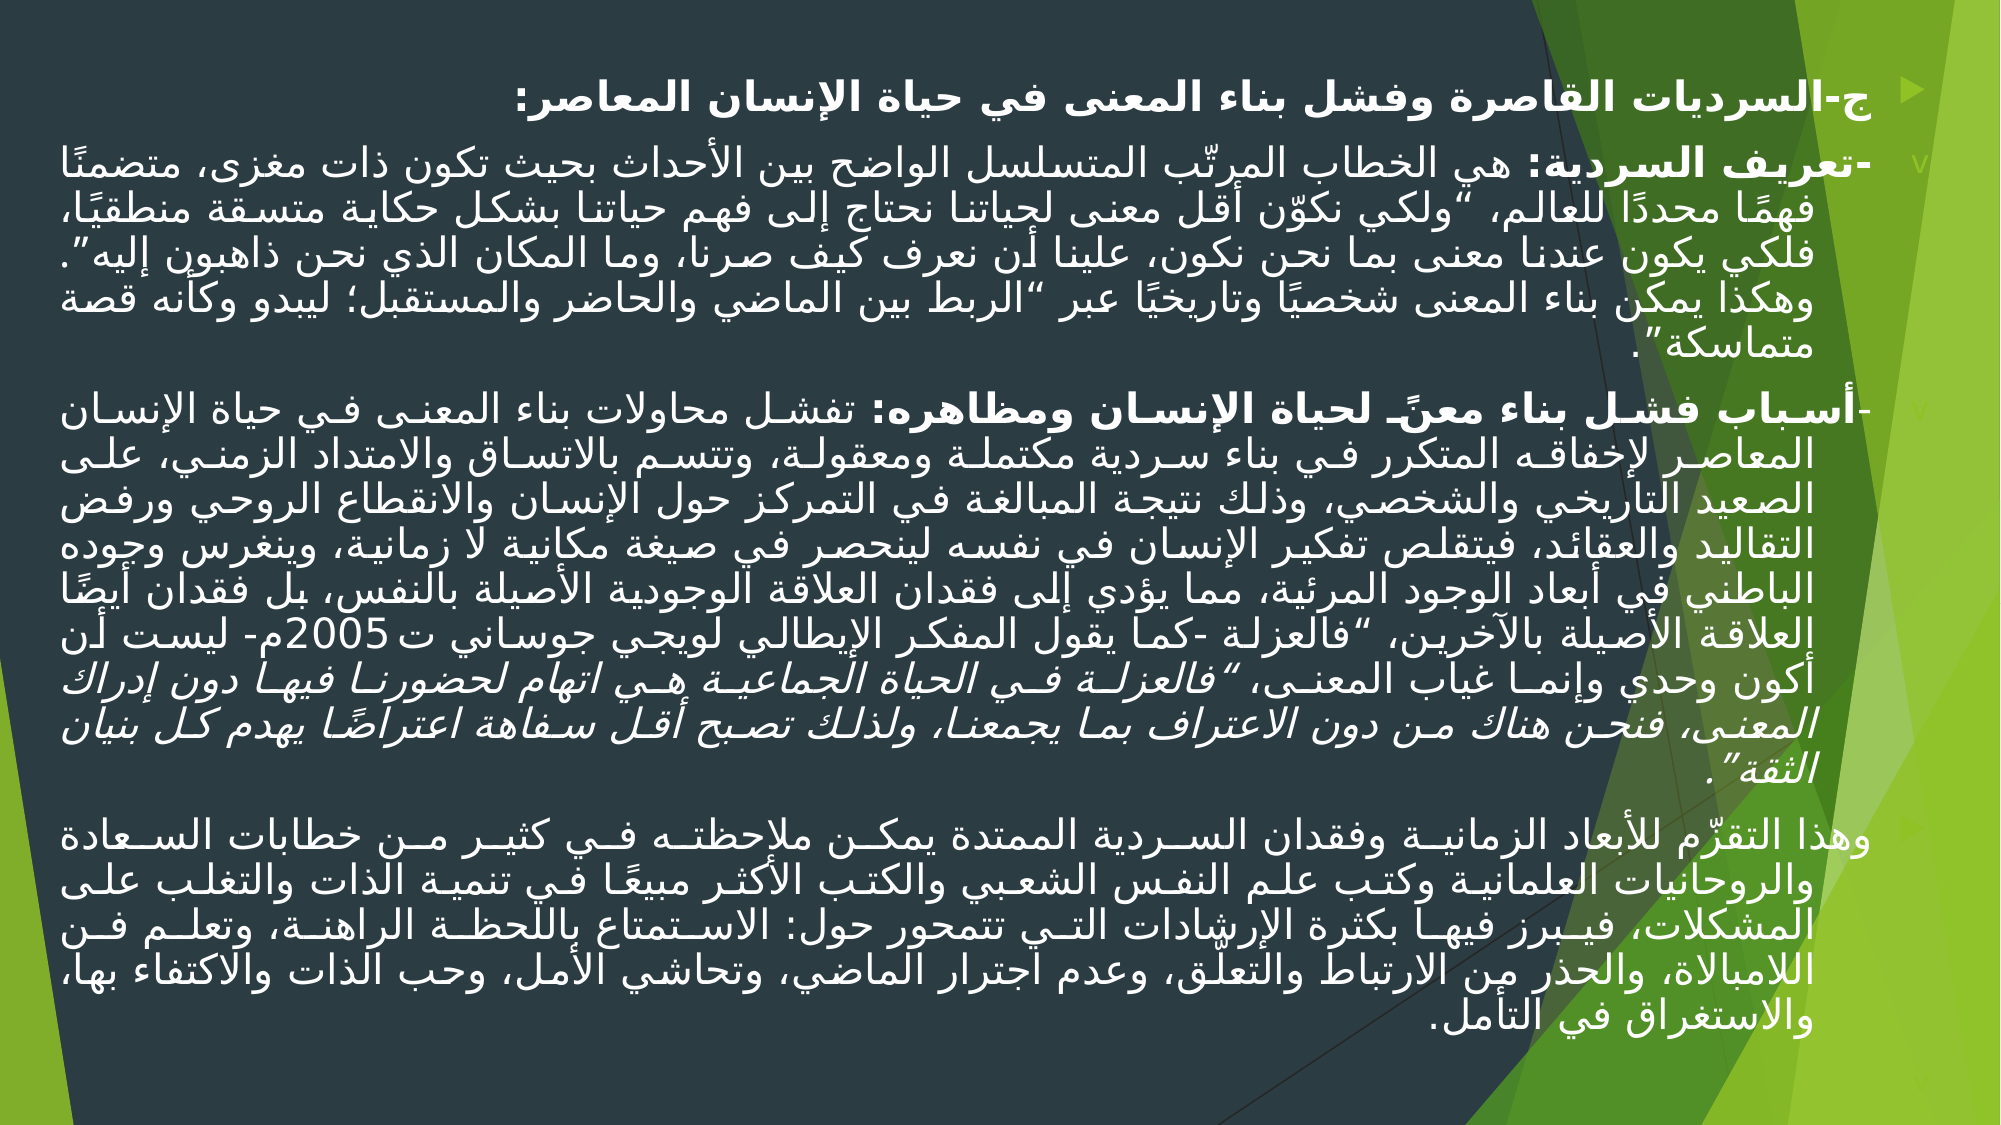

# ج-السرديات القاصرة وفشل بناء المعنى في حياة الإنسان المعاصر:
-تعريف السردية: هي الخطاب المرتّب المتسلسل الواضح بين الأحداث بحيث تكون ذات مغزى، متضمنًا فهمًا محددًا للعالم، “ولكي نكوّن أقل معنى لحياتنا نحتاج إلى فهم حياتنا بشكل حكاية متسقة منطقيًا، فلكي يكون عندنا معنى بما نحن نكون، علينا أن نعرف كيف صرنا، وما المكان الذي نحن ذاهبون إليه”. وهكذا يمكن بناء المعنى شخصيًا وتاريخيًا عبر “الربط بين الماضي والحاضر والمستقبل؛ ليبدو وكأنه قصة متماسكة”.
-أسباب فشل بناء معنً لحياة الإنسان ومظاهره: تفشل محاولات بناء المعنى في حياة الإنسان المعاصر لإخفاقه المتكرر في بناء سردية مكتملة ومعقولة، وتتسم بالاتساق والامتداد الزمني، على الصعيد التاريخي والشخصي، وذلك نتيجة المبالغة في التمركز حول الإنسان والانقطاع الروحي ورفض التقاليد والعقائد، فيتقلص تفكير الإنسان في نفسه لينحصر في صيغة مكانية لا زمانية، وينغرس وجوده الباطني في أبعاد الوجود المرئية، مما يؤدي إلى فقدان العلاقة الوجودية الأصيلة بالنفس، بل فقدان أيضًا العلاقة الأصيلة بالآخرين، “فالعزلة -كما يقول المفكر الإيطالي لويجي جوساني ت2005م- ليست أن أكون وحدي وإنما غياب المعنى، “فالعزلة في الحياة الجماعية هي اتهام لحضورنا فيها دون إدراك المعنى، فنحن هناك من دون الاعتراف بما يجمعنا، ولذلك تصبح أقل سفاهة اعتراضًا يهدم كل بنيان الثقة”.
وهذا التقزّم للأبعاد الزمانية وفقدان السردية الممتدة يمكن ملاحظته في كثير من خطابات السعادة والروحانيات العلمانية وكتب علم النفس الشعبي والكتب الأكثر مبيعًا في تنمية الذات والتغلب على المشكلات، فيبرز فيها بكثرة الإرشادات التي تتمحور حول: الاستمتاع باللحظة الراهنة، وتعلم فن اللامبالاة، والحذر من الارتباط والتعلّق، وعدم اجترار الماضي، وتحاشي الأمل، وحب الذات والاكتفاء بها، والاستغراق في التأمل.